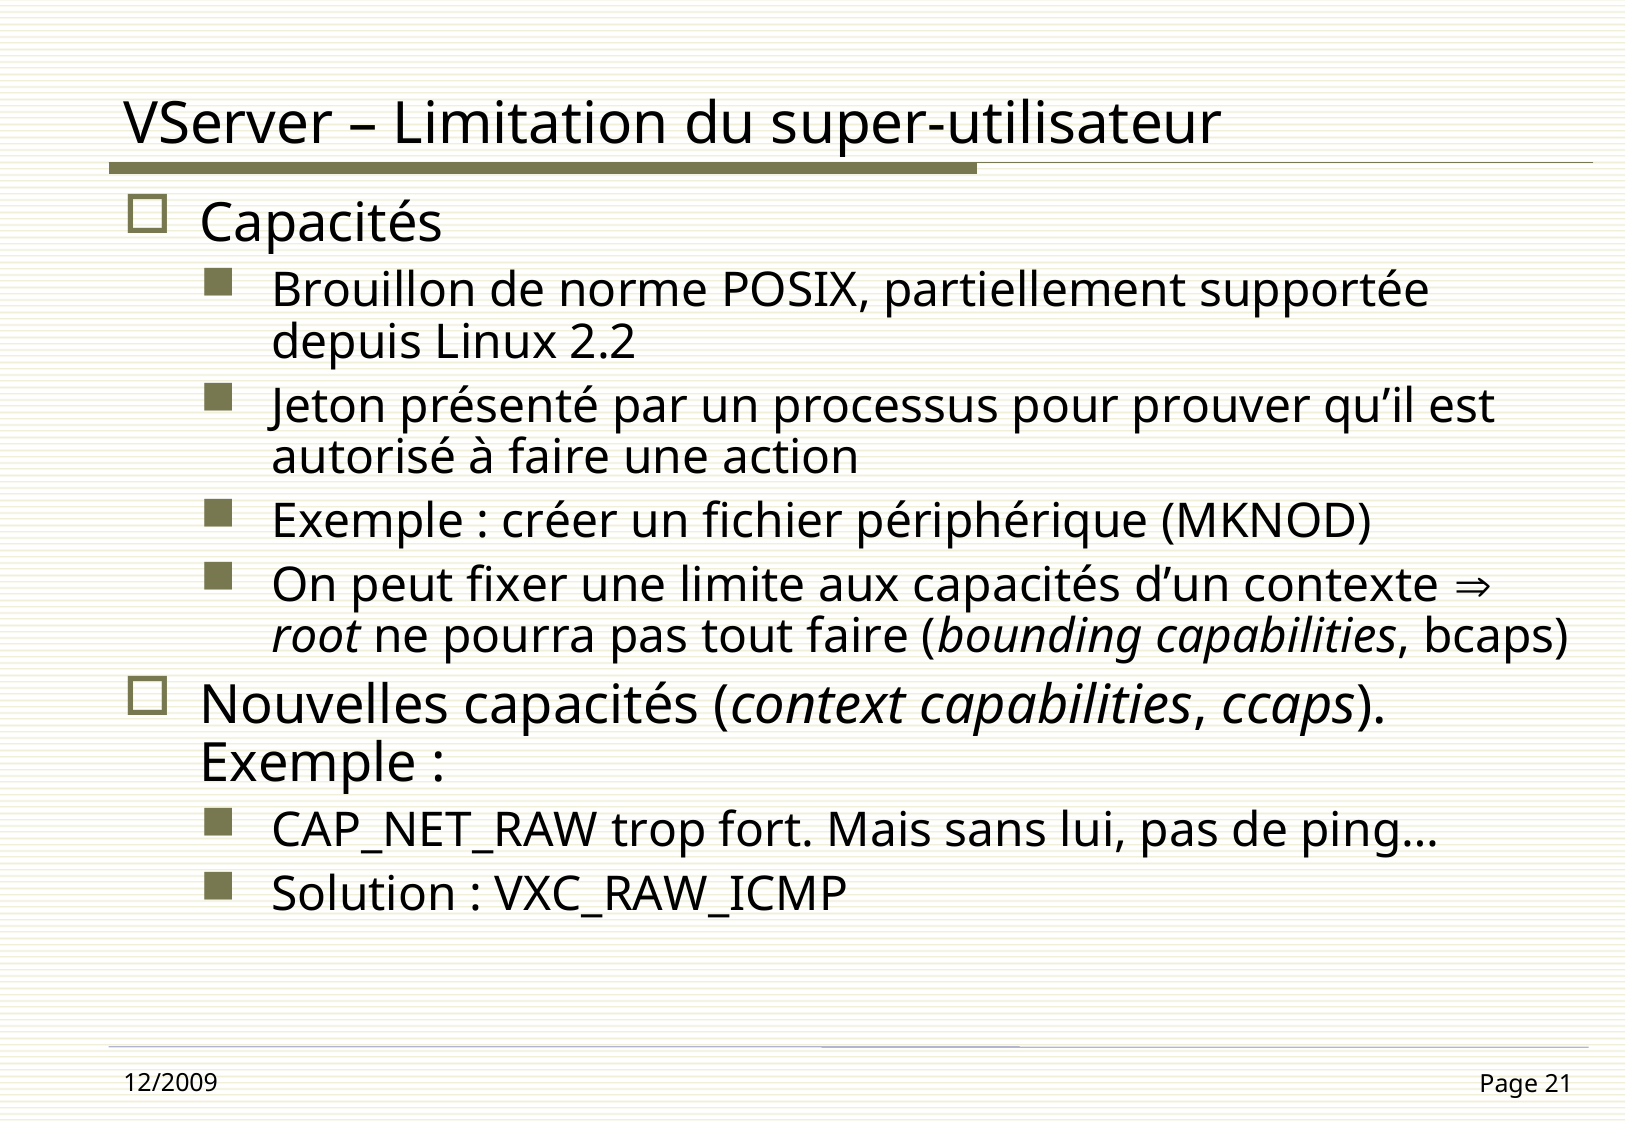

# VServer – Limitation du super-utilisateur
Capacités
Brouillon de norme POSIX, partiellement supportée depuis Linux 2.2
Jeton présenté par un processus pour prouver qu’il est autorisé à faire une action
Exemple : créer un fichier périphérique (MKNOD)‏
On peut fixer une limite aux capacités d’un contexte  root ne pourra pas tout faire (bounding capabilities, bcaps)‏
Nouvelles capacités (context capabilities, ccaps). Exemple :
CAP_NET_RAW trop fort. Mais sans lui, pas de ping…
Solution : VXC_RAW_ICMP
21